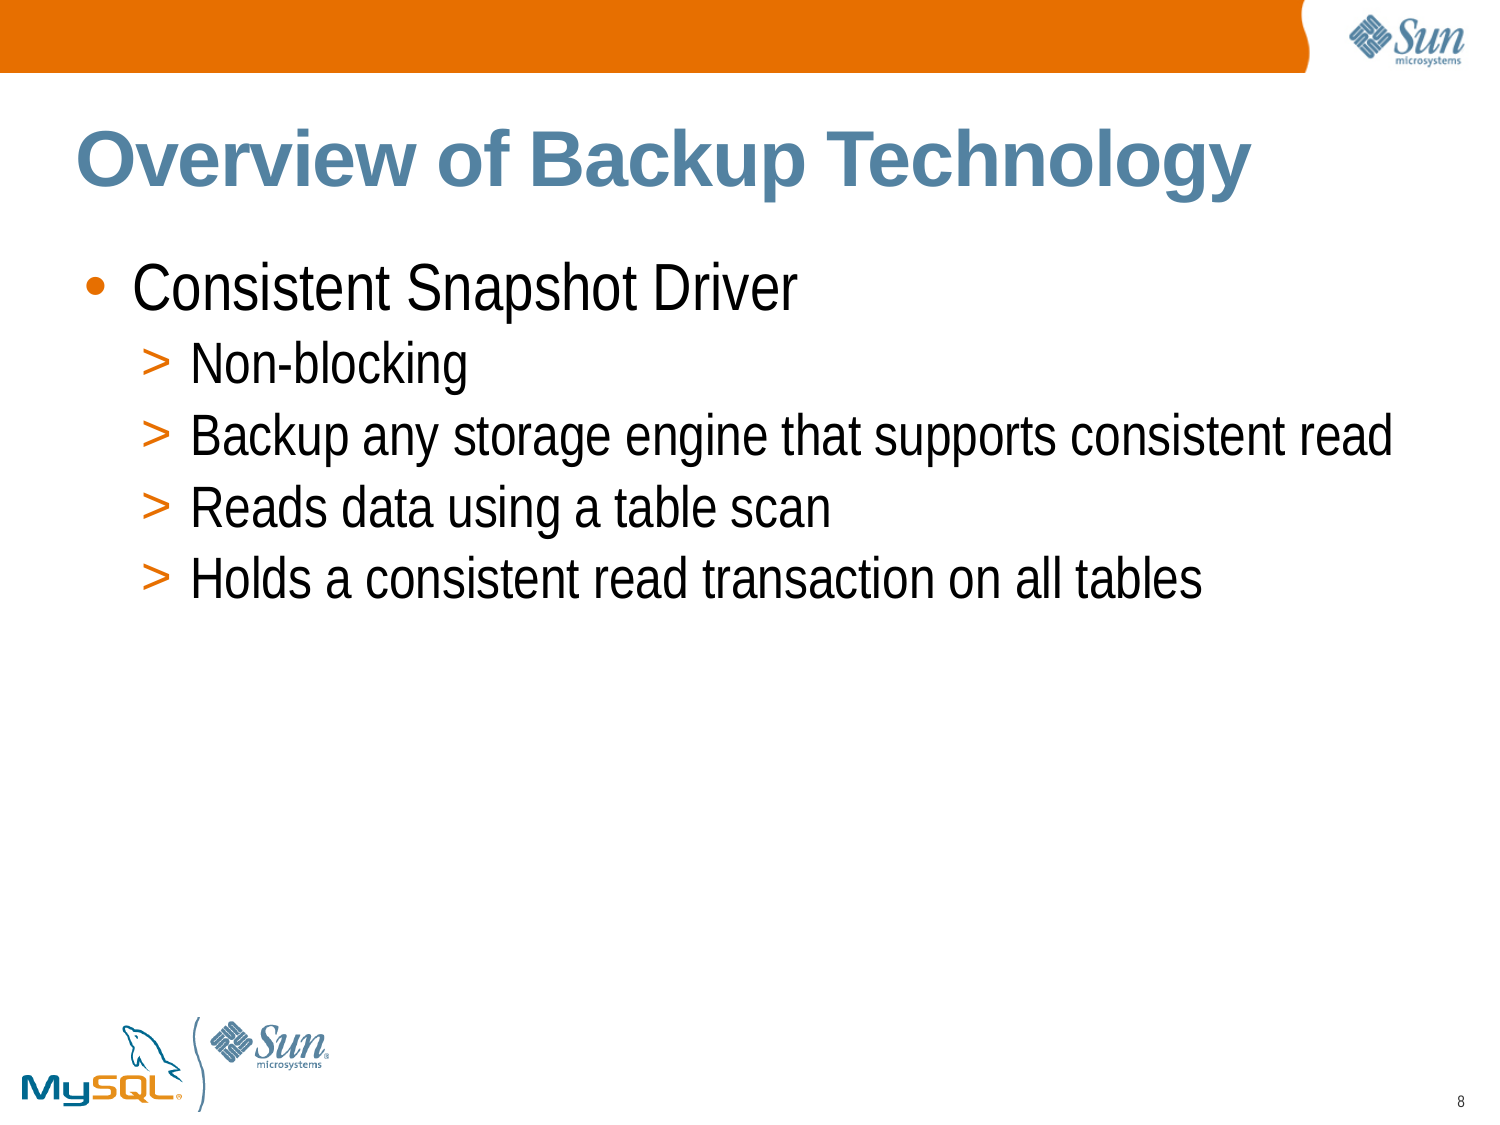

# Overview of Backup Technology
Consistent Snapshot Driver
Non-blocking
Backup any storage engine that supports consistent read
Reads data using a table scan
Holds a consistent read transaction on all tables